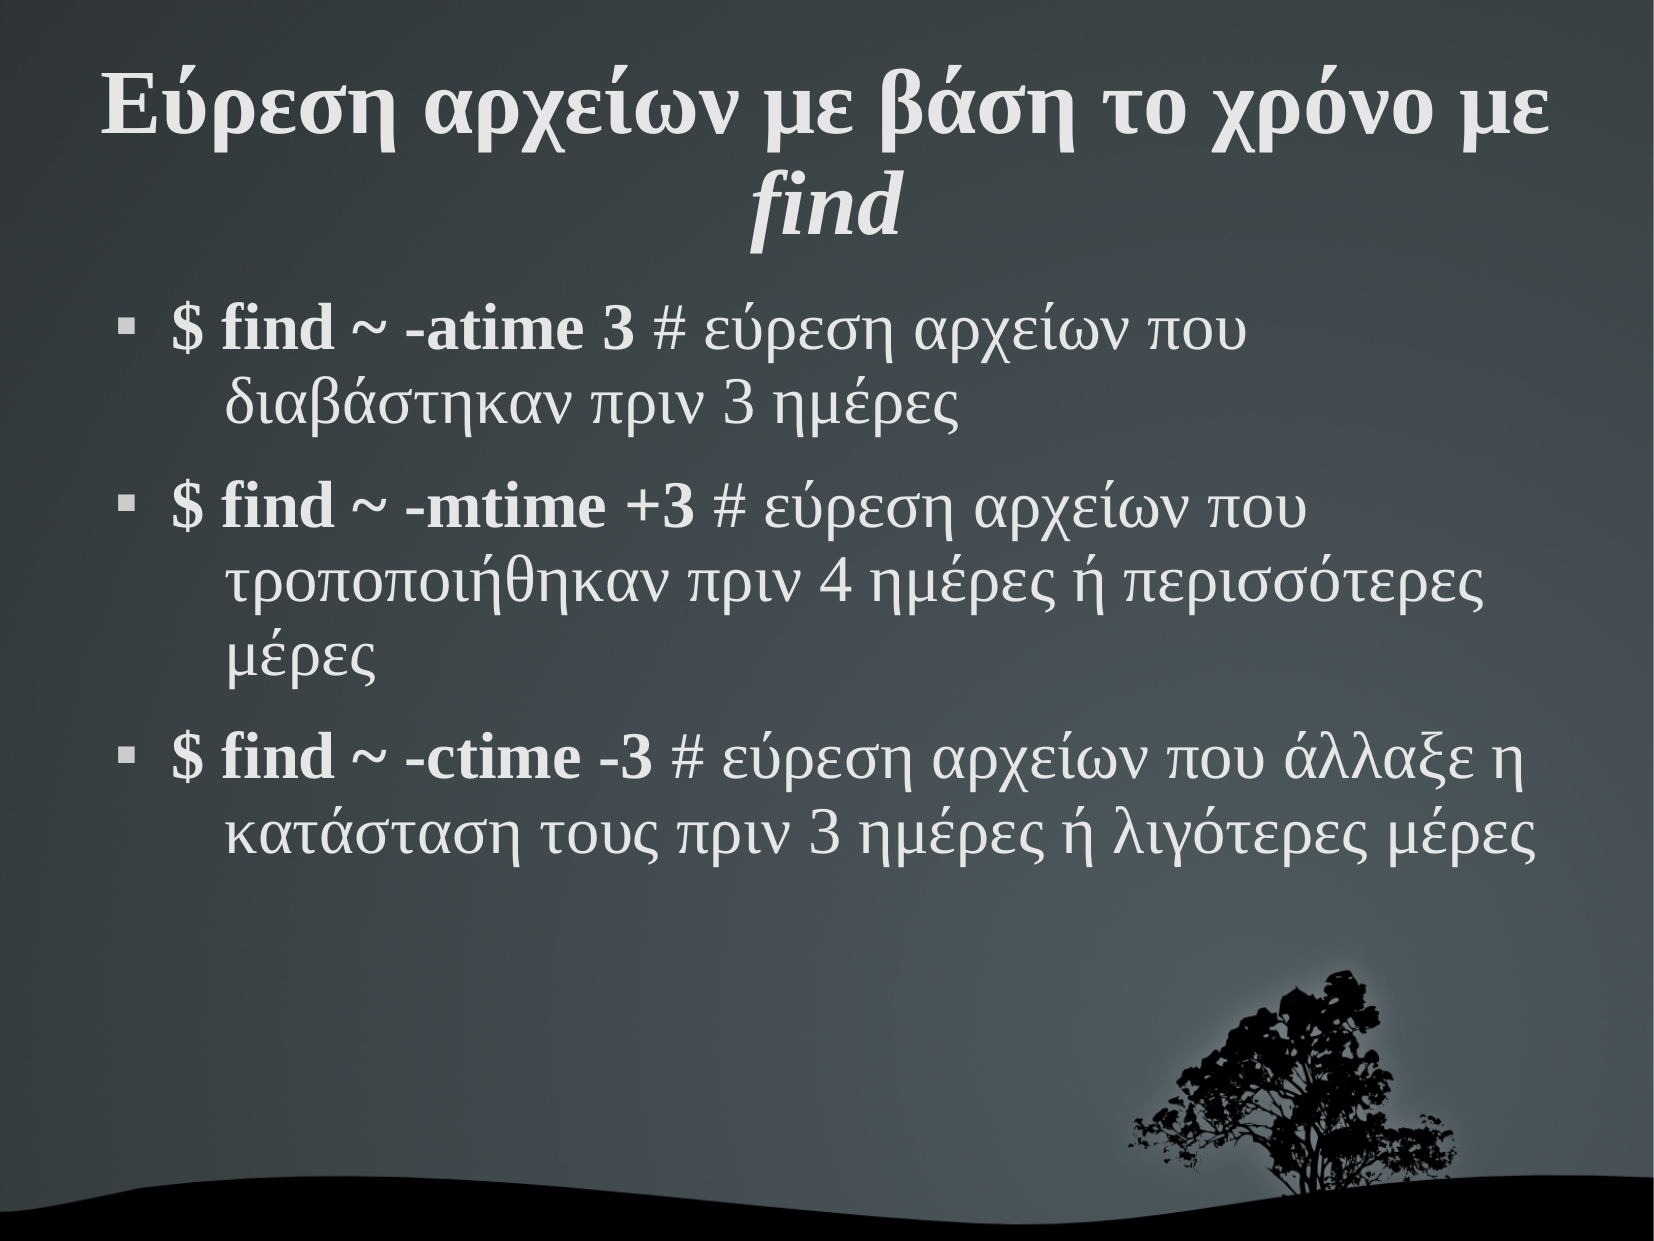

Εύρεση αρχείων με βάση το χρόνο με find
# $ find ~ -atime 3 # εύρεση αρχείων που διαβάστηκαν πριν 3 ημέρες
$ find ~ -mtime +3 # εύρεση αρχείων που τροποποιήθηκαν πριν 4 ημέρες ή περισσότερες μέρες
$ find ~ -ctime -3 # εύρεση αρχείων που άλλαξε η κατάσταση τους πριν 3 ημέρες ή λιγότερες μέρες